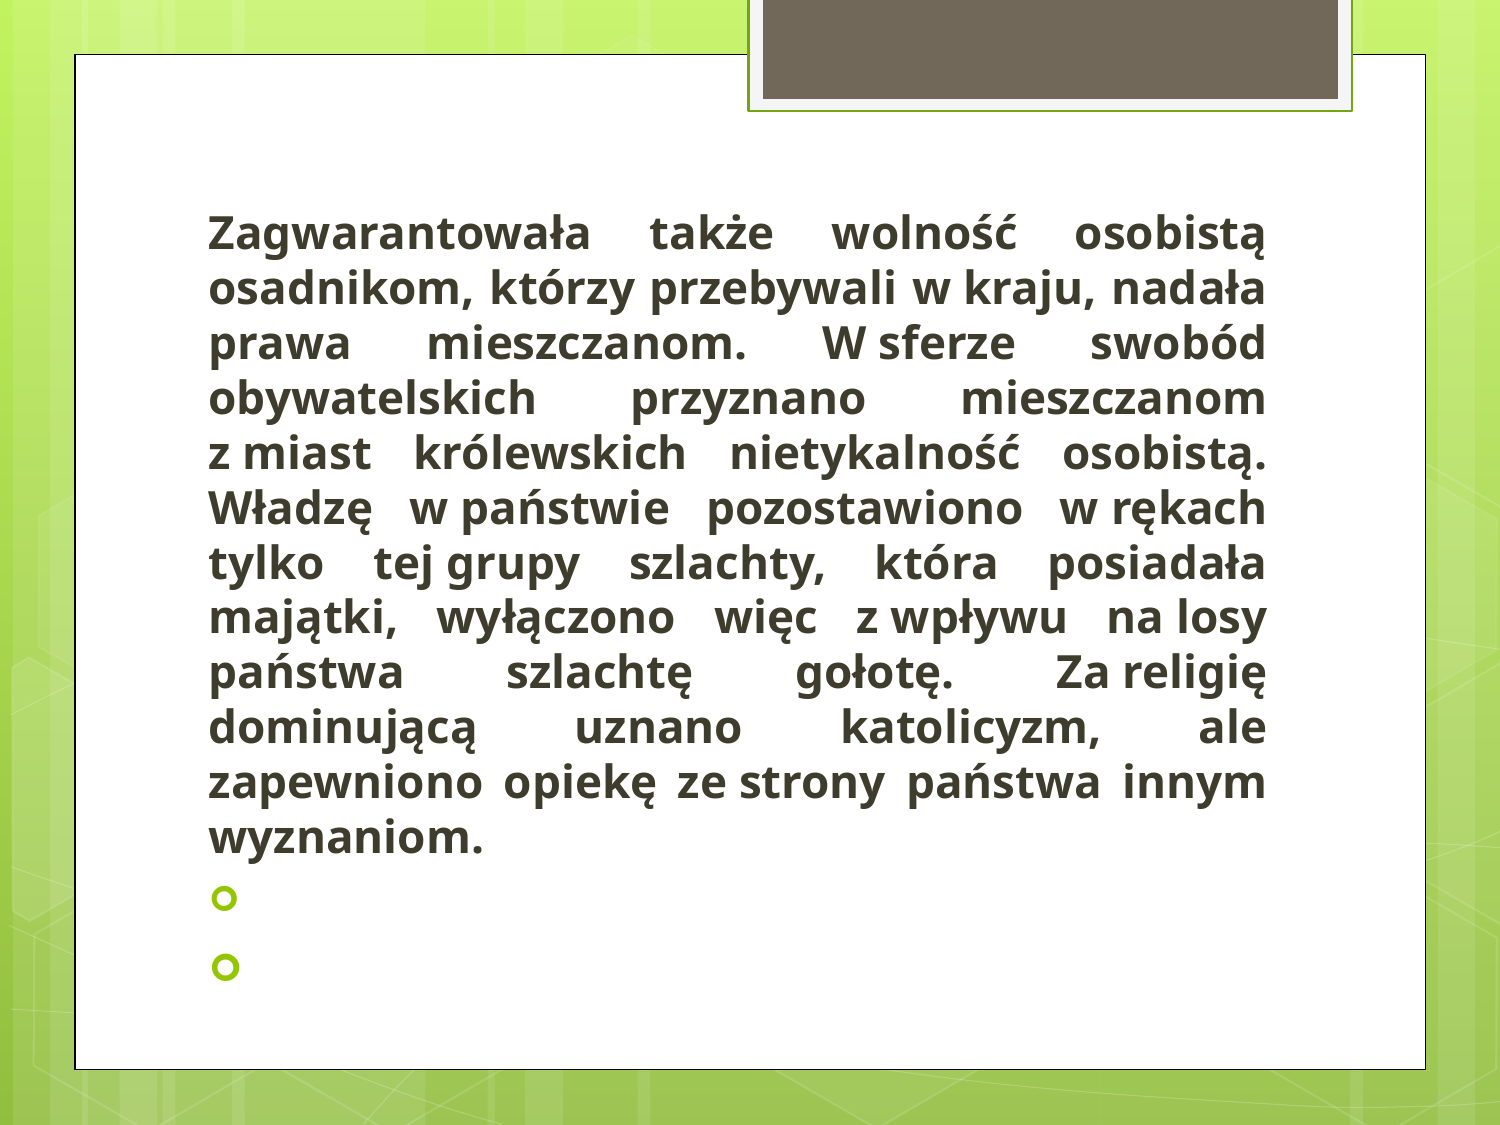

# Zagwarantowała także wolność osobistą osadnikom, którzy przebywali w kraju, nadała prawa mieszczanom. W sferze swobód obywatelskich przyznano mieszczanom z miast królewskich nietykalność osobistą. Władzę w państwie pozostawiono w rękach tylko tej grupy szlachty, która posiadała majątki, wyłączono więc z wpływu na losy państwa szlachtę gołotę. Za religię dominującą uznano katolicyzm, ale zapewniono opiekę ze strony państwa innym wyznaniom.